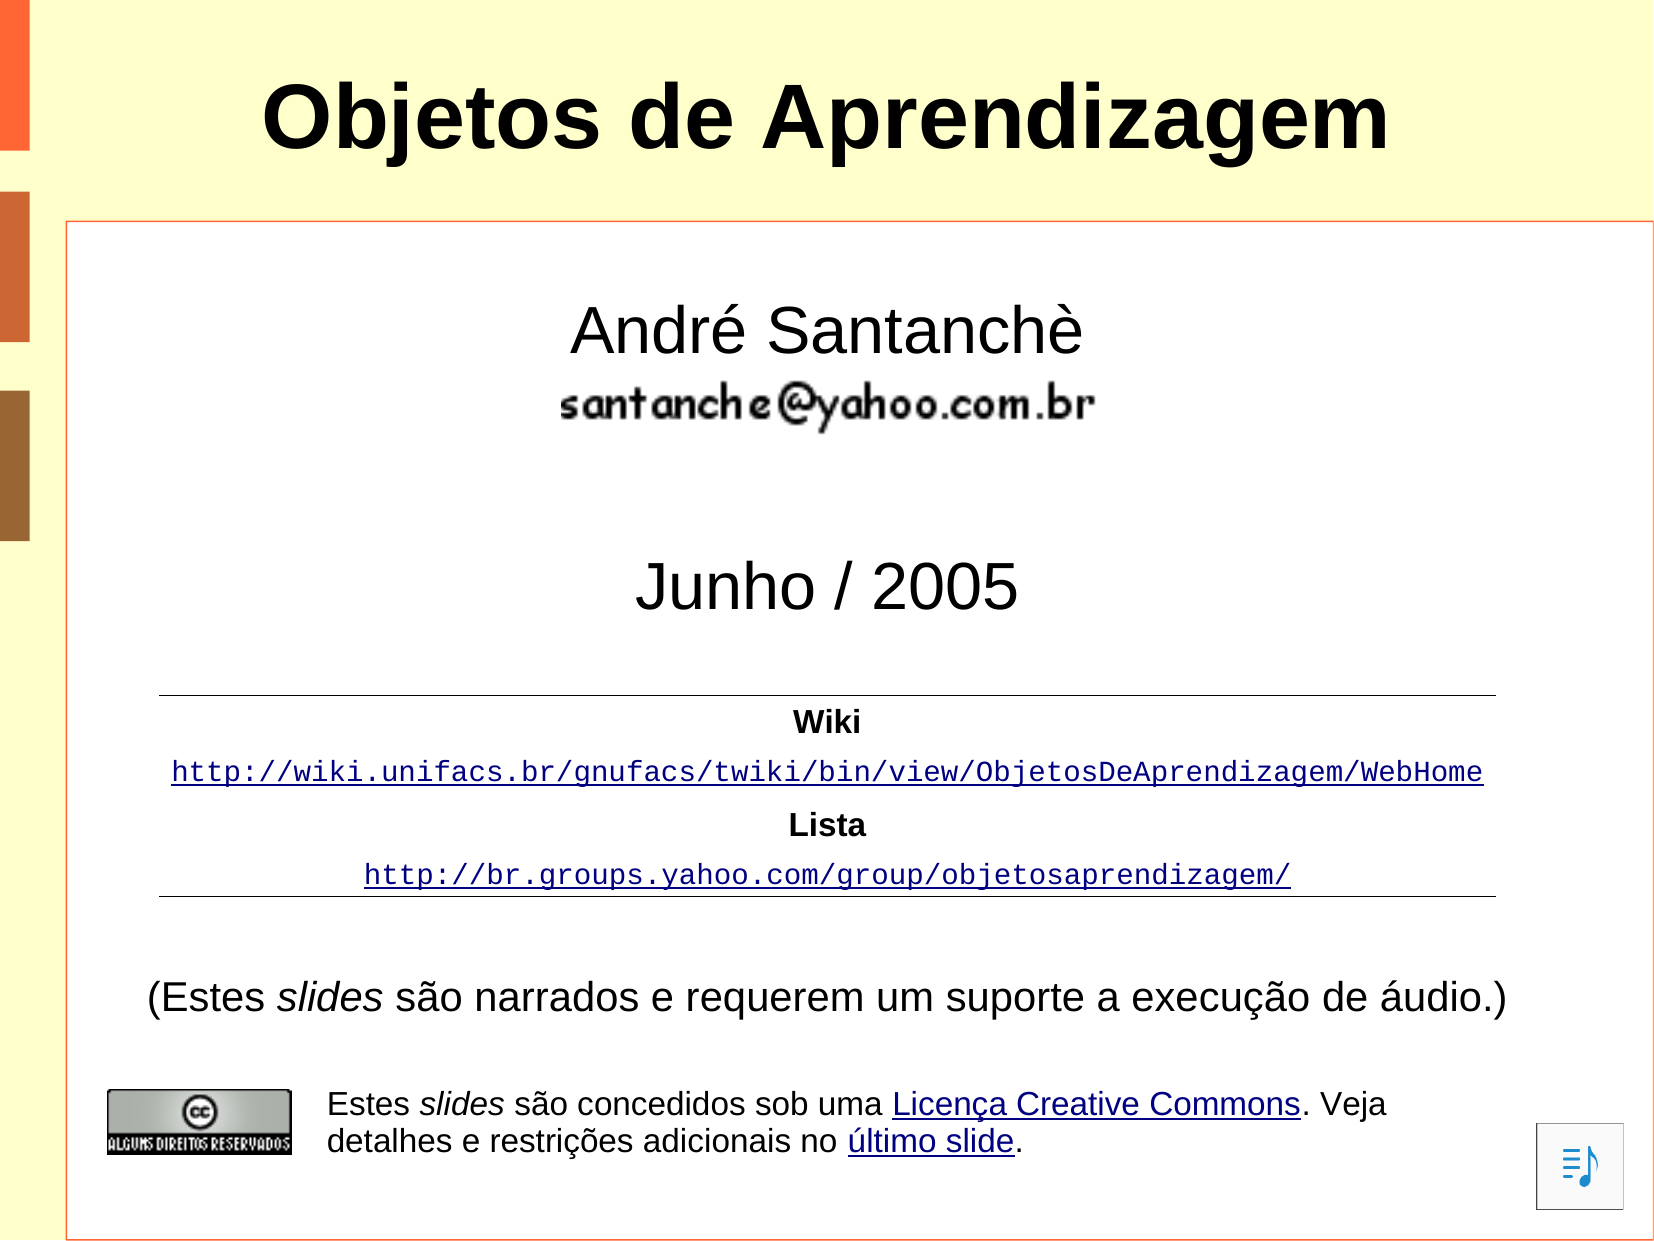

# Objetos de Aprendizagem
André Santanchè
Junho / 2005
Wiki
http://wiki.unifacs.br/gnufacs/twiki/bin/view/ObjetosDeAprendizagem/WebHome
Lista
http://br.groups.yahoo.com/group/objetosaprendizagem/
(Estes slides são narrados e requerem um suporte a execução de áudio.)
Estes slides são concedidos sob uma Licença Creative Commons. Veja detalhes e restrições adicionais no último slide.